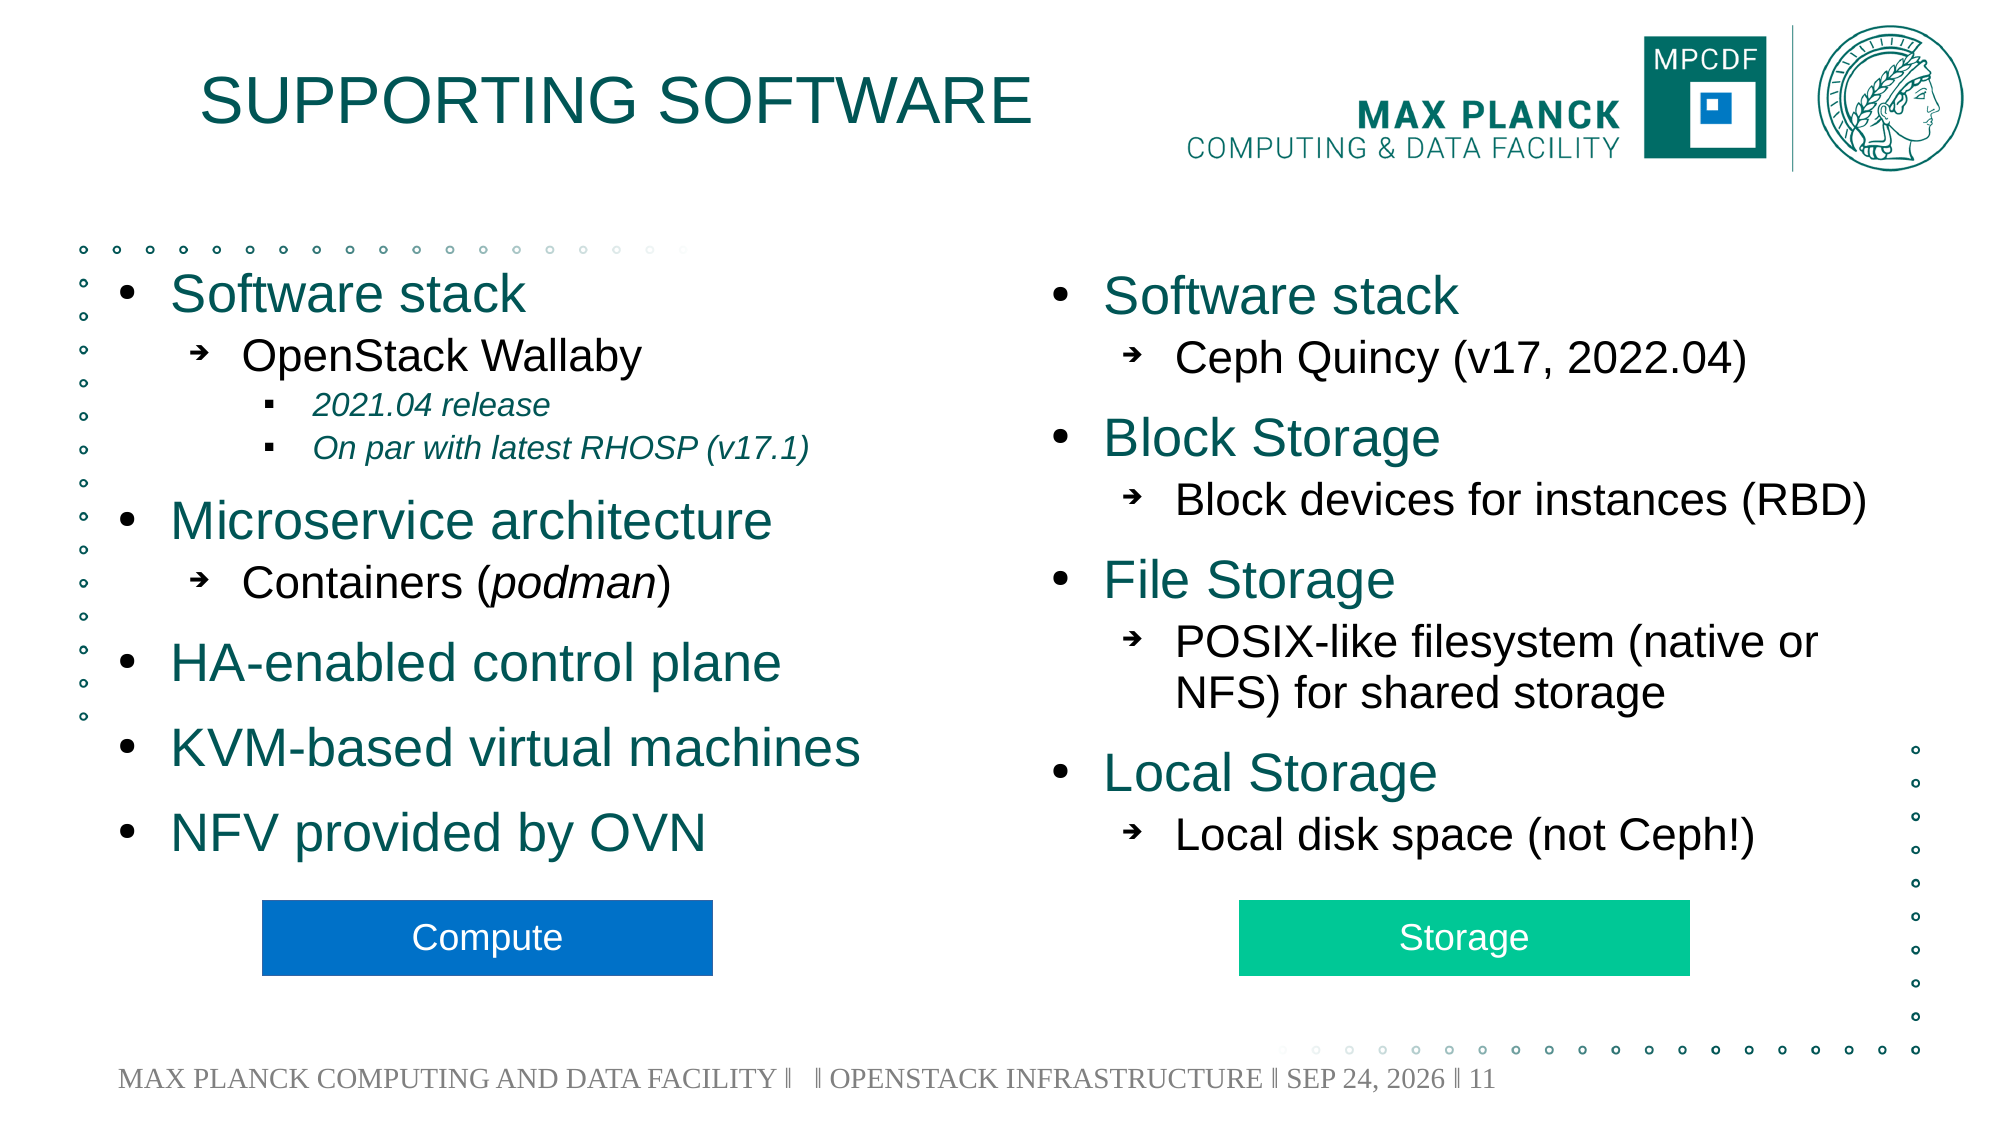

# Supporting software
Software stack
OpenStack Wallaby
2021.04 release
On par with latest RHOSP (v17.1)
Microservice architecture
Containers (podman)
HA-enabled control plane
KVM-based virtual machines
NFV provided by OVN
Software stack
Ceph Quincy (v17, 2022.04)
Block Storage
Block devices for instances (RBD)
File Storage
POSIX-like filesystem (native or NFS) for shared storage
Local Storage
Local disk space (not Ceph!)
Compute
Storage
OpenStack Infrastructure